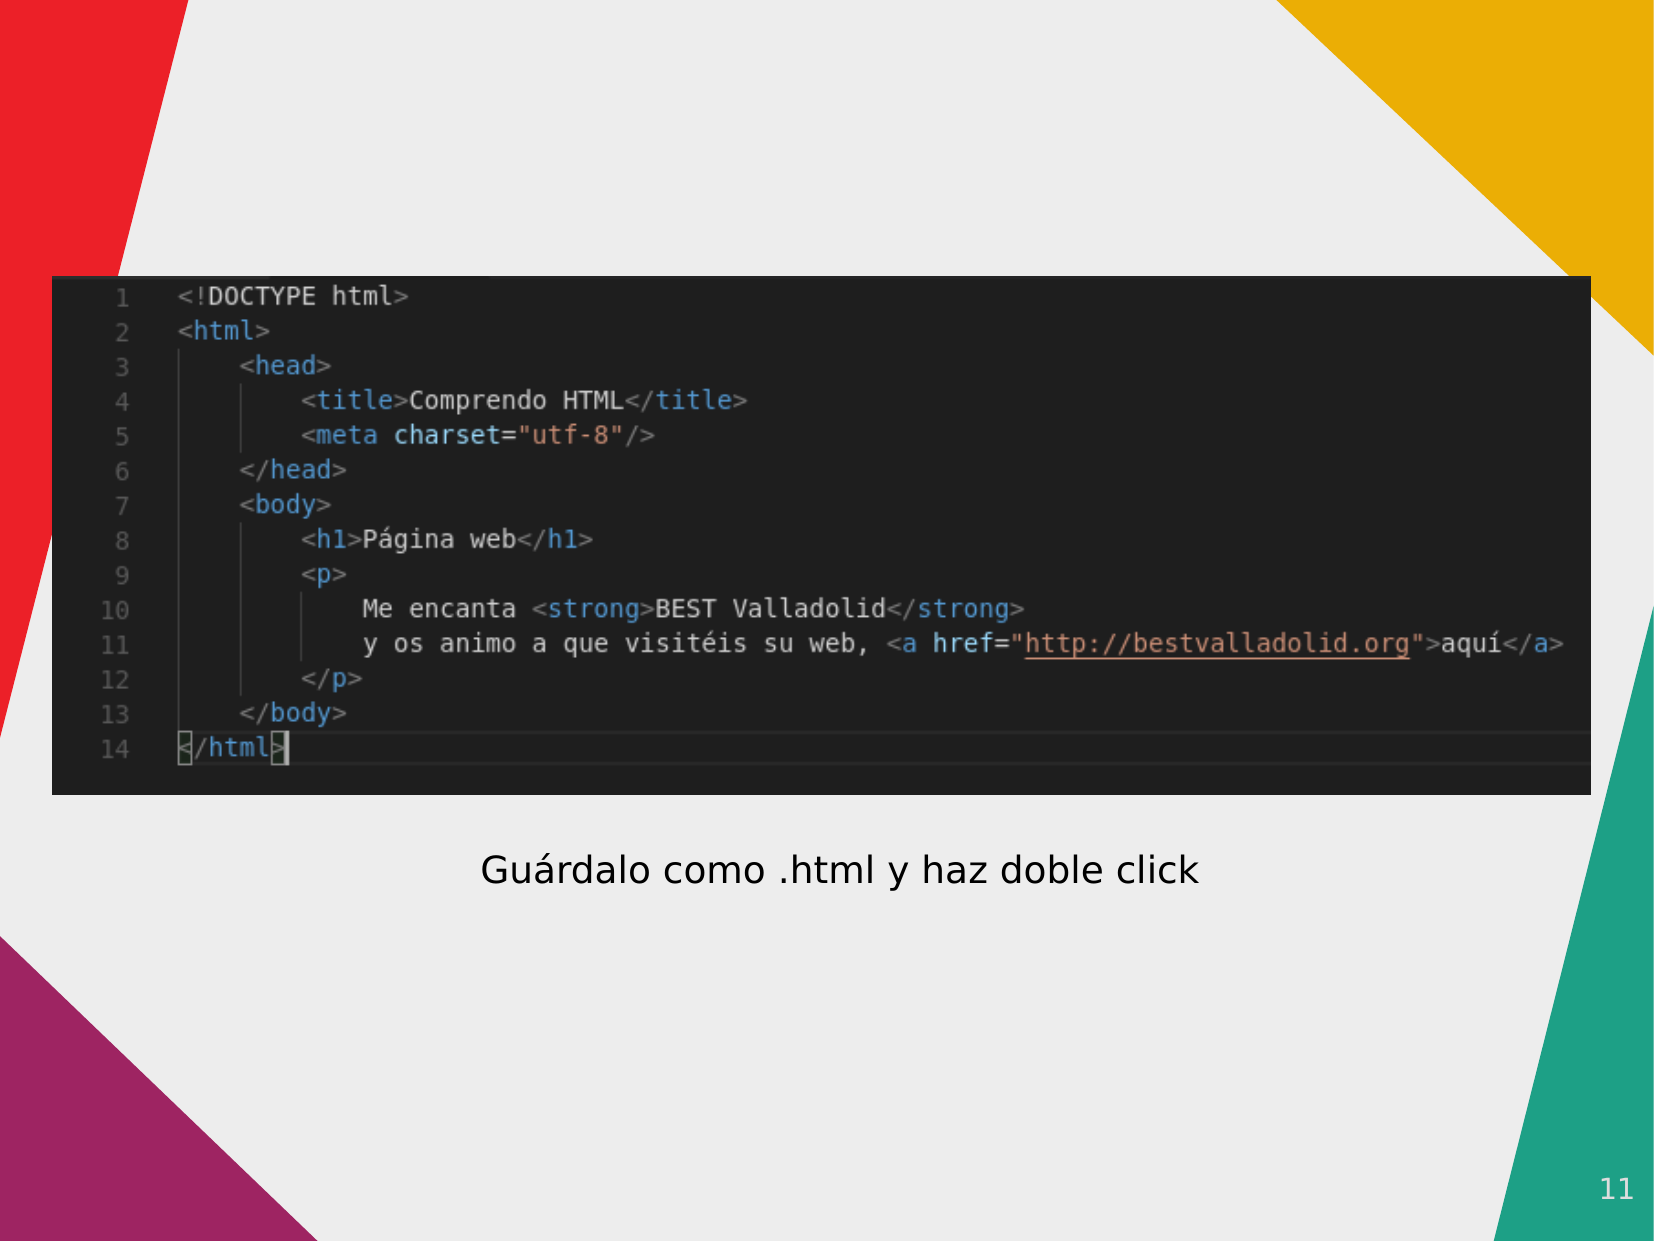

Guárdalo como .html y haz doble click
11